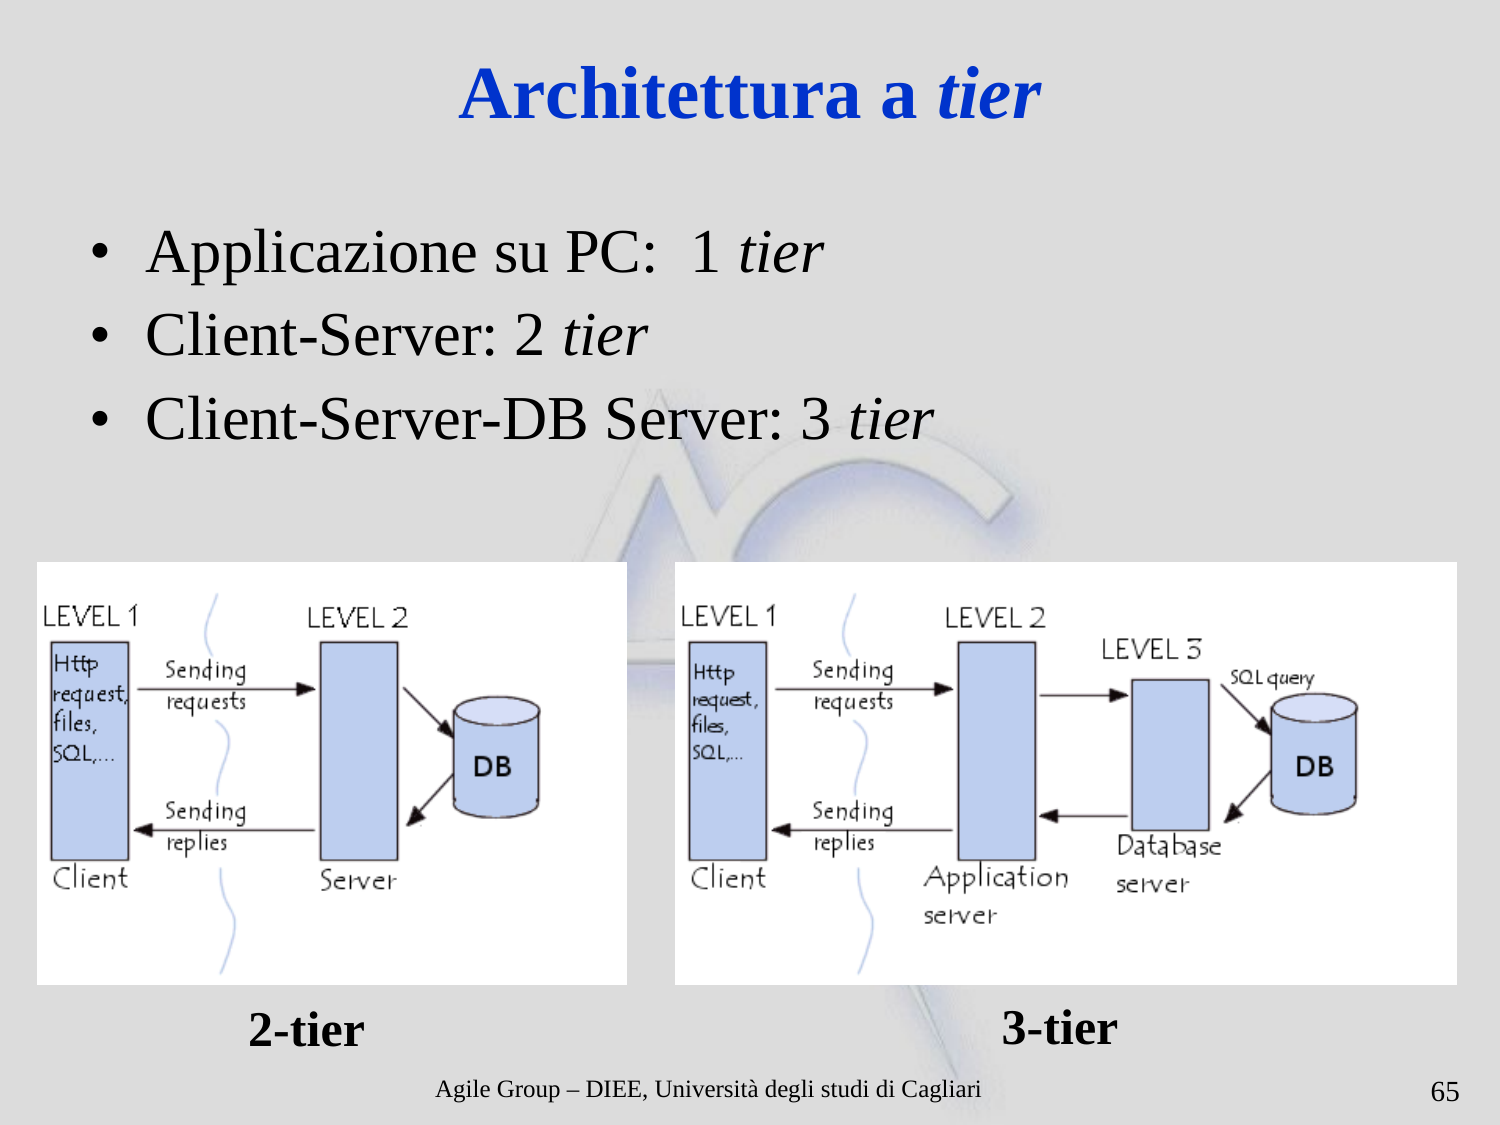

# Architettura a tier
Applicazione su PC: 1 tier
Client-Server: 2 tier
Client-Server-DB Server: 3 tier
3-tier
2-tier
65